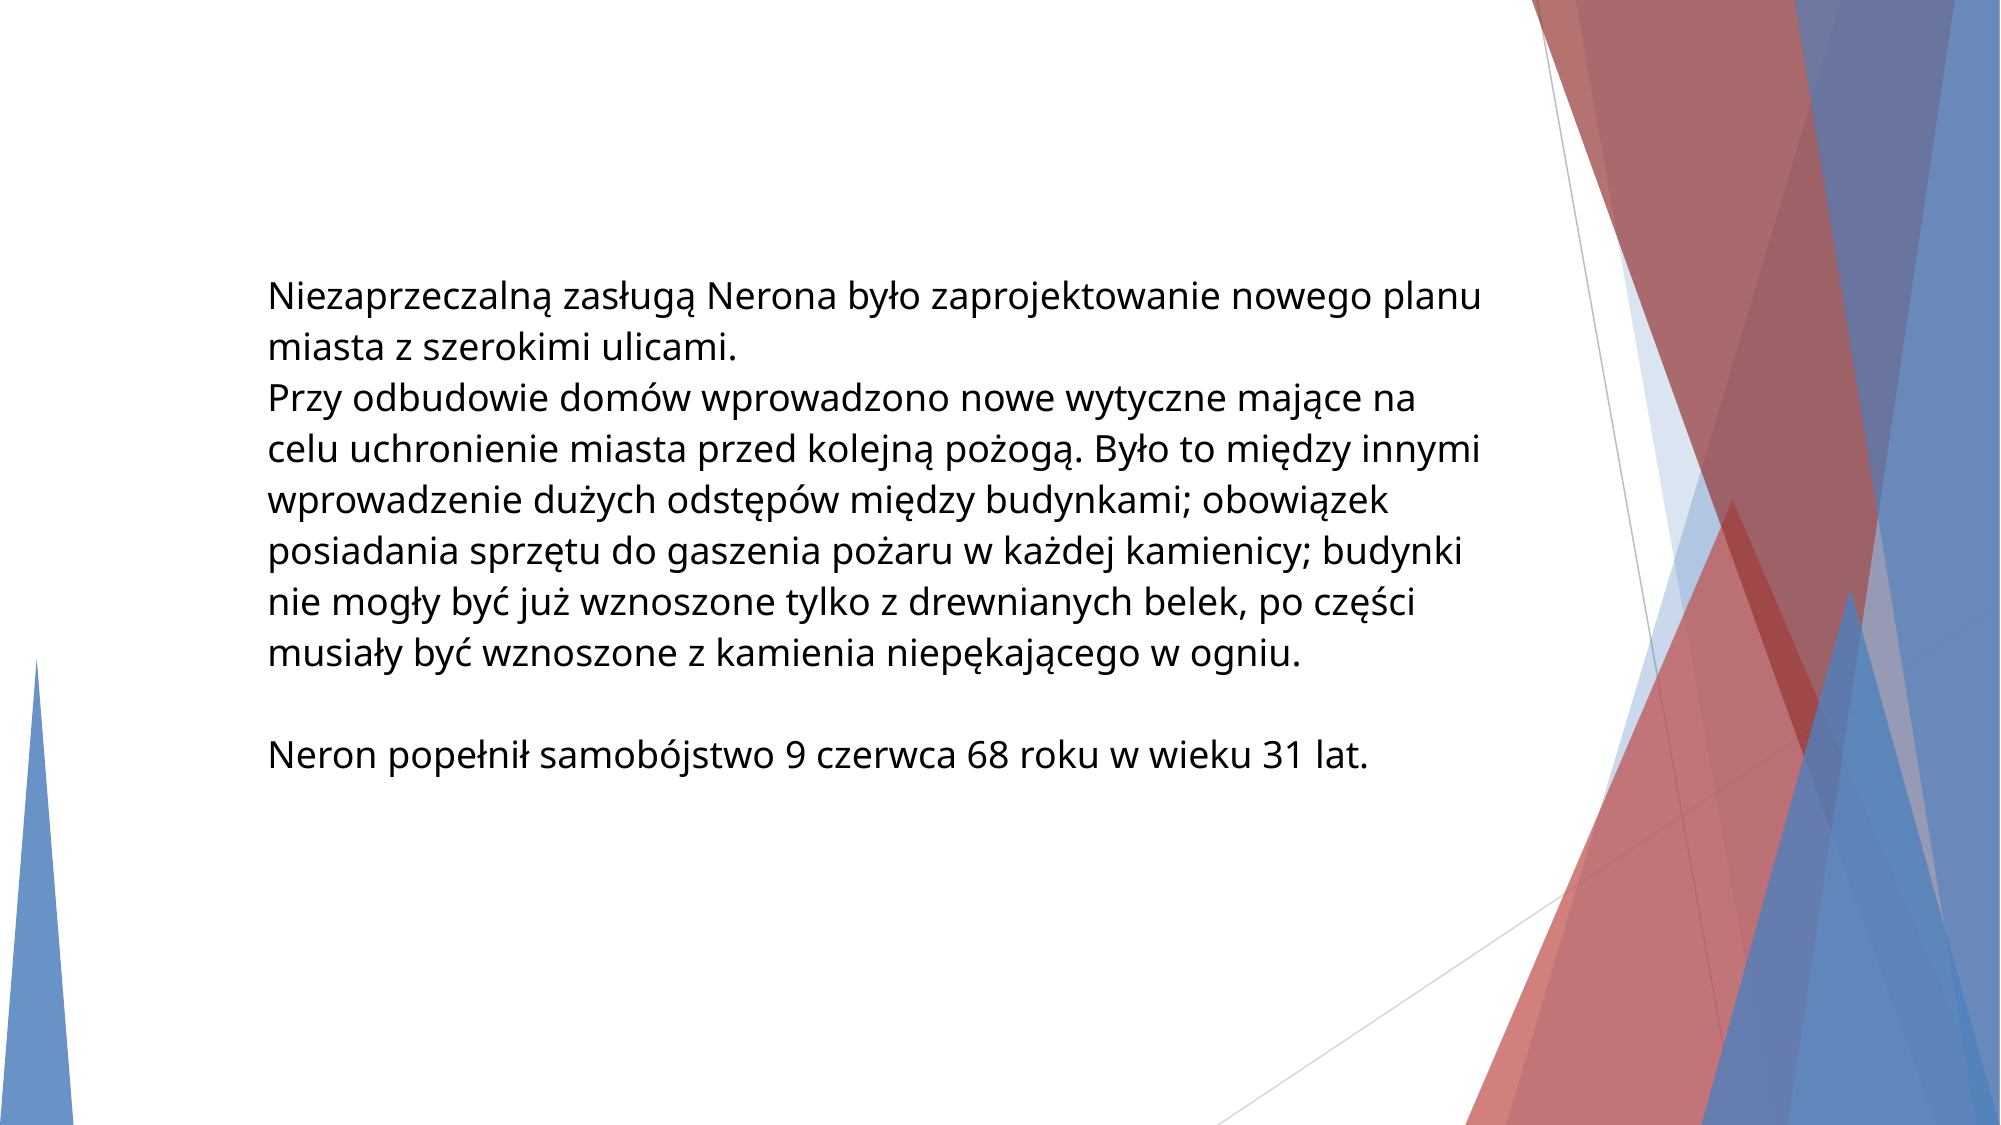

Niezaprzeczalną zasługą Nerona było zaprojektowanie nowego planu miasta z szerokimi ulicami.
Przy odbudowie domów wprowadzono nowe wytyczne mające na celu uchronienie miasta przed kolejną pożogą. Było to między innymi wprowadzenie dużych odstępów między budynkami; obowiązek posiadania sprzętu do gaszenia pożaru w każdej kamienicy; budynki nie mogły być już wznoszone tylko z drewnianych belek, po części musiały być wznoszone z kamienia niepękającego w ogniu.
Neron popełnił samobójstwo 9 czerwca 68 roku w wieku 31 lat.